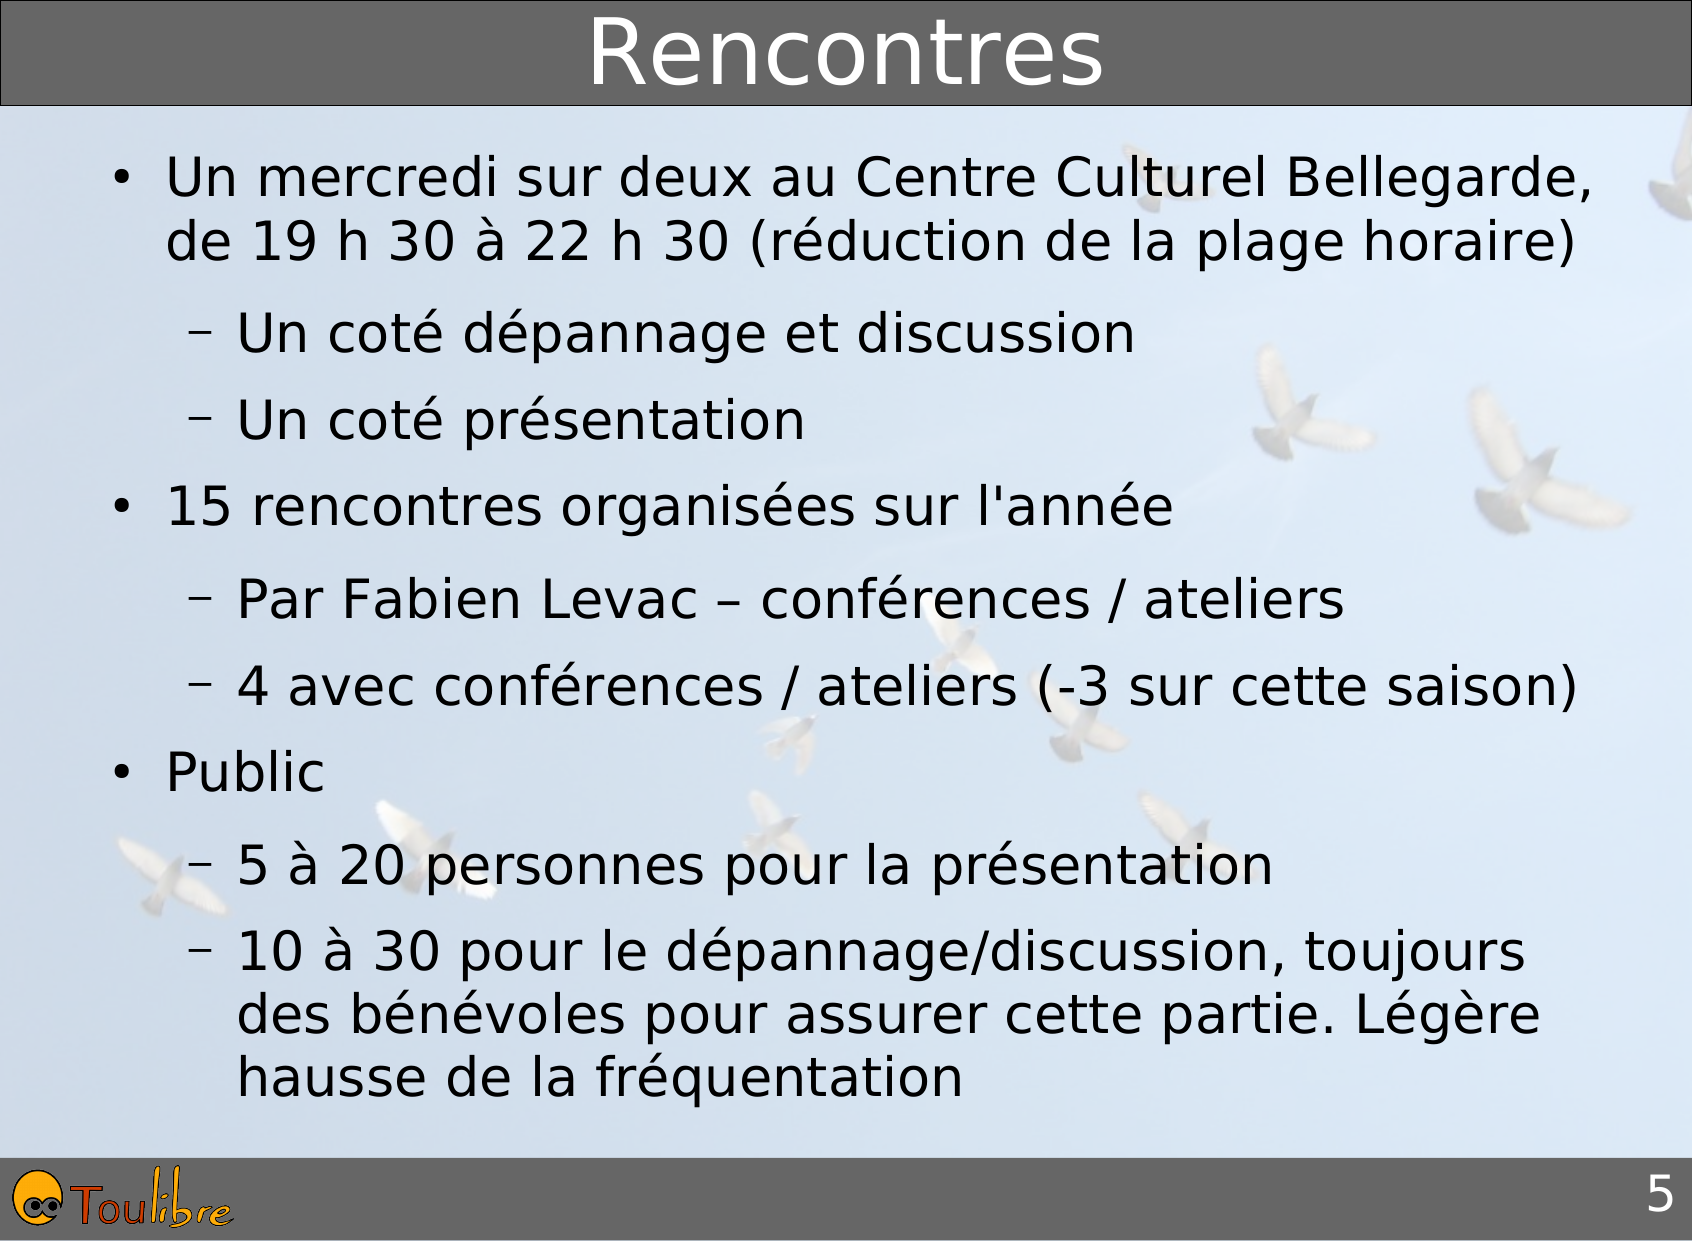

# Rencontres
Un mercredi sur deux au Centre Culturel Bellegarde, de 19 h 30 à 22 h 30 (réduction de la plage horaire)
Un coté dépannage et discussion
Un coté présentation
15 rencontres organisées sur l'année
Par Fabien Levac – conférences / ateliers
4 avec conférences / ateliers (-3 sur cette saison)
Public
5 à 20 personnes pour la présentation
10 à 30 pour le dépannage/discussion, toujours des bénévoles pour assurer cette partie. Légère hausse de la fréquentation